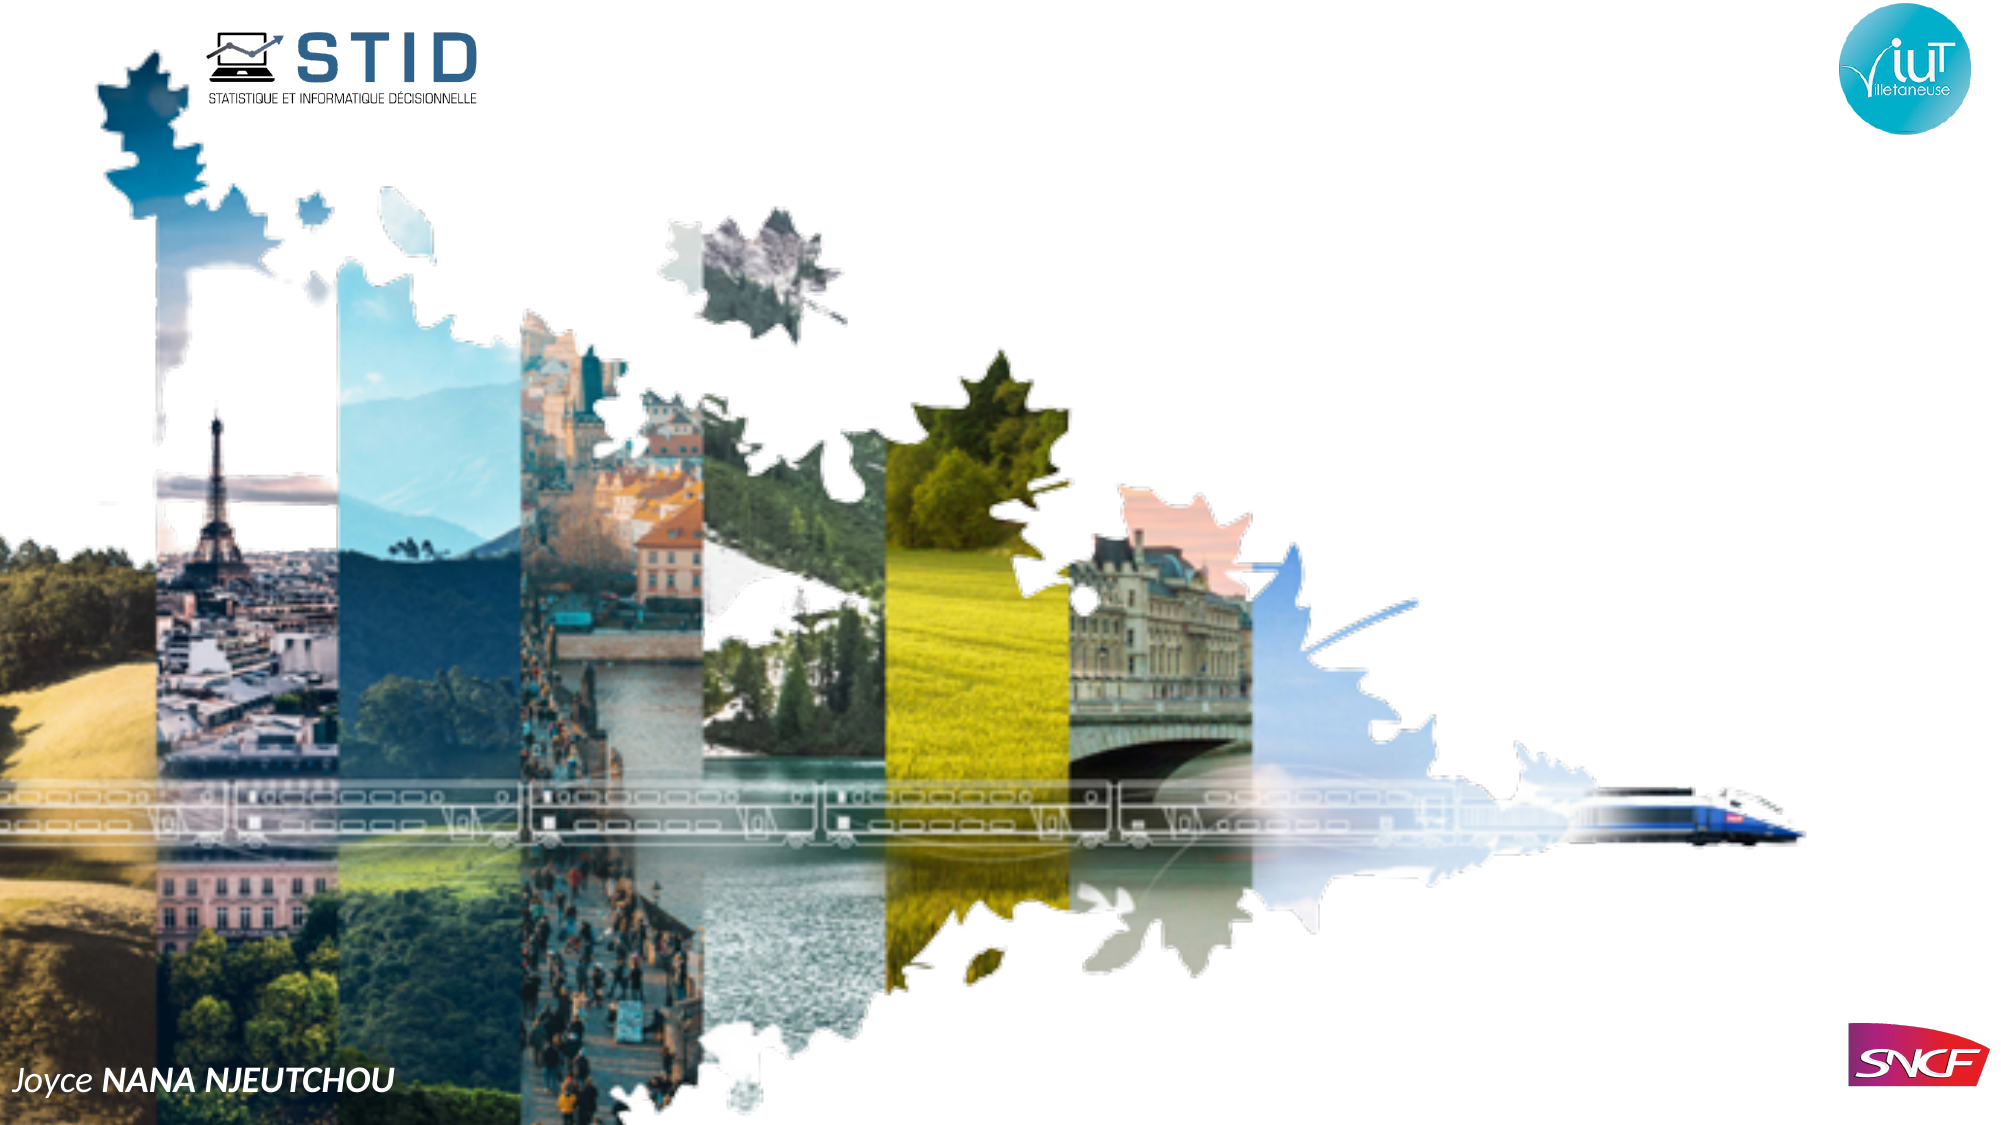

Analyse de quelques activités SNCF
Joyce NANA NJEUTCHOU